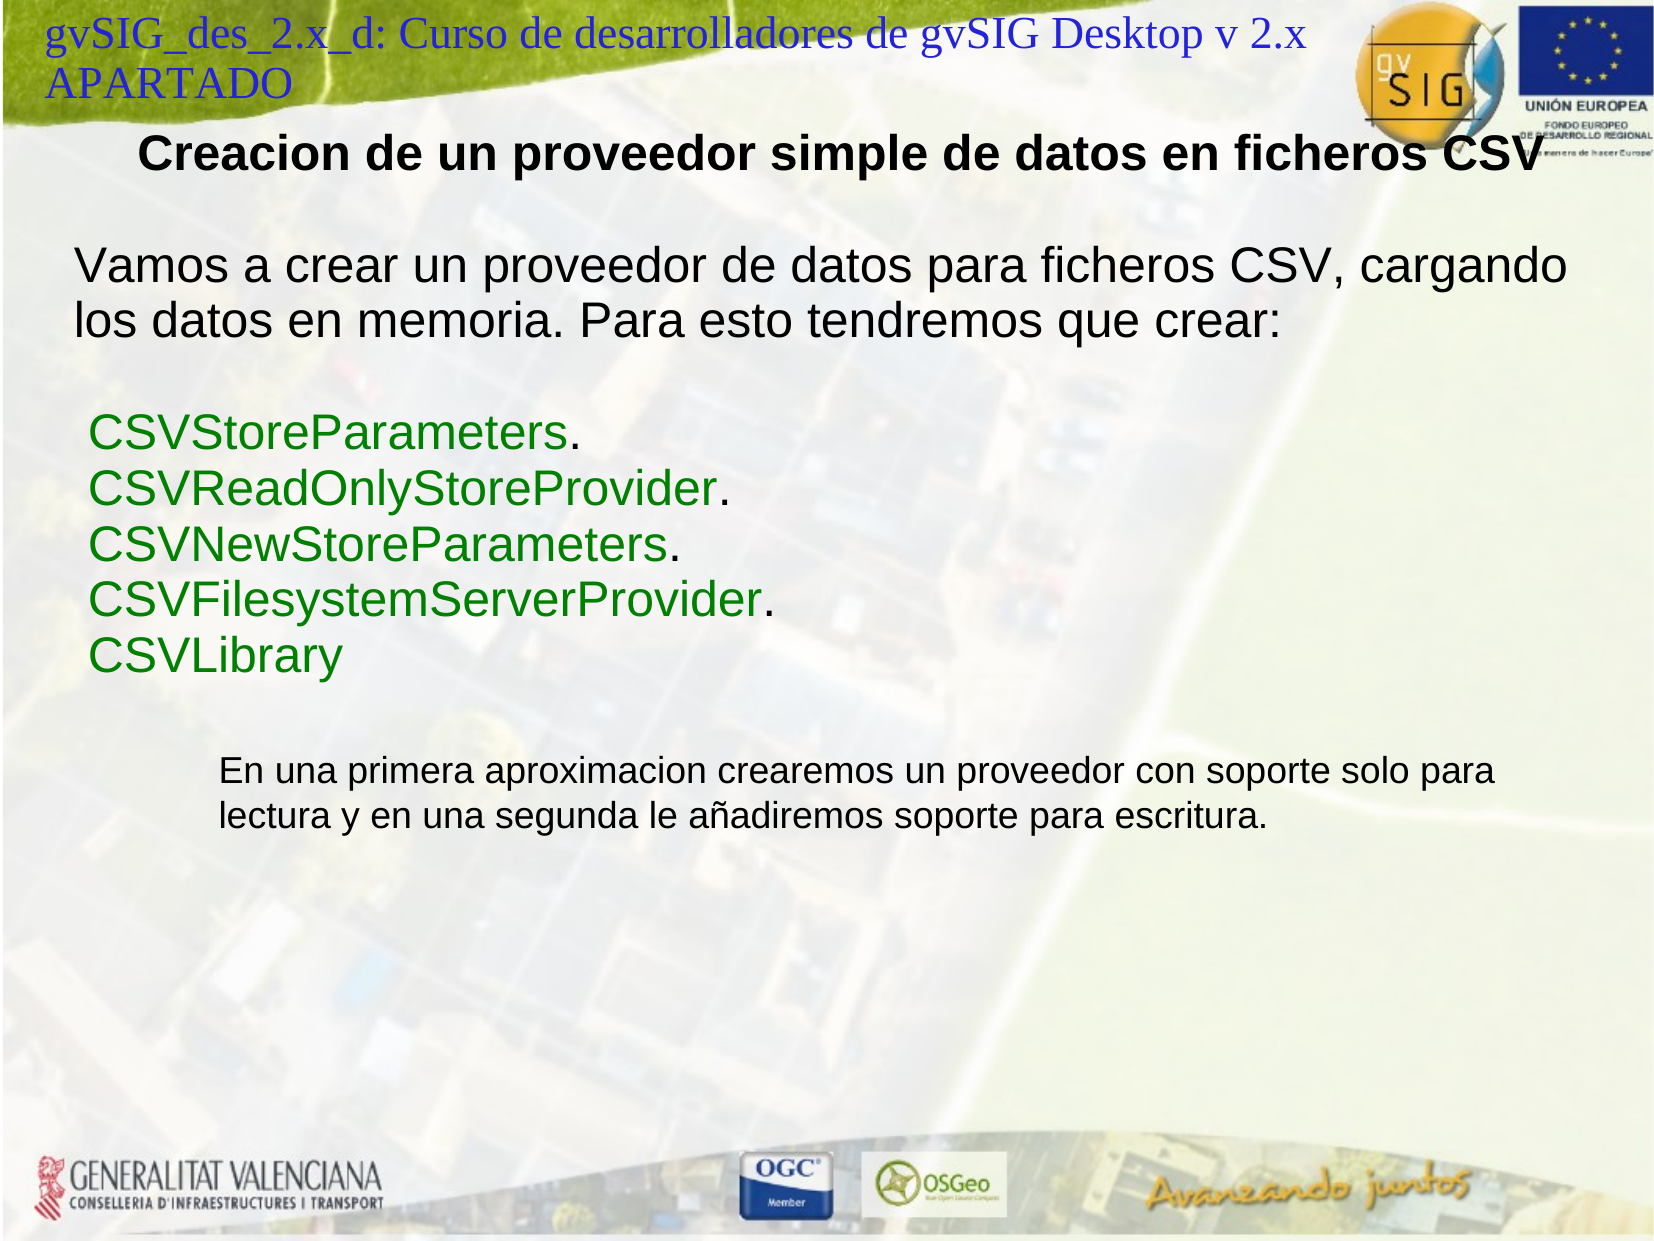

Creacion de un proveedor simple de datos en ficheros CSV
Vamos a crear un proveedor de datos para ficheros CSV, cargando los datos en memoria. Para esto tendremos que crear:
 CSVStoreParameters.
 CSVReadOnlyStoreProvider.
 CSVNewStoreParameters.
 CSVFilesystemServerProvider.
 CSVLibrary
	En una primera aproximacion crearemos un proveedor con soporte solo para		lectura y en una segunda le añadiremos soporte para escritura.